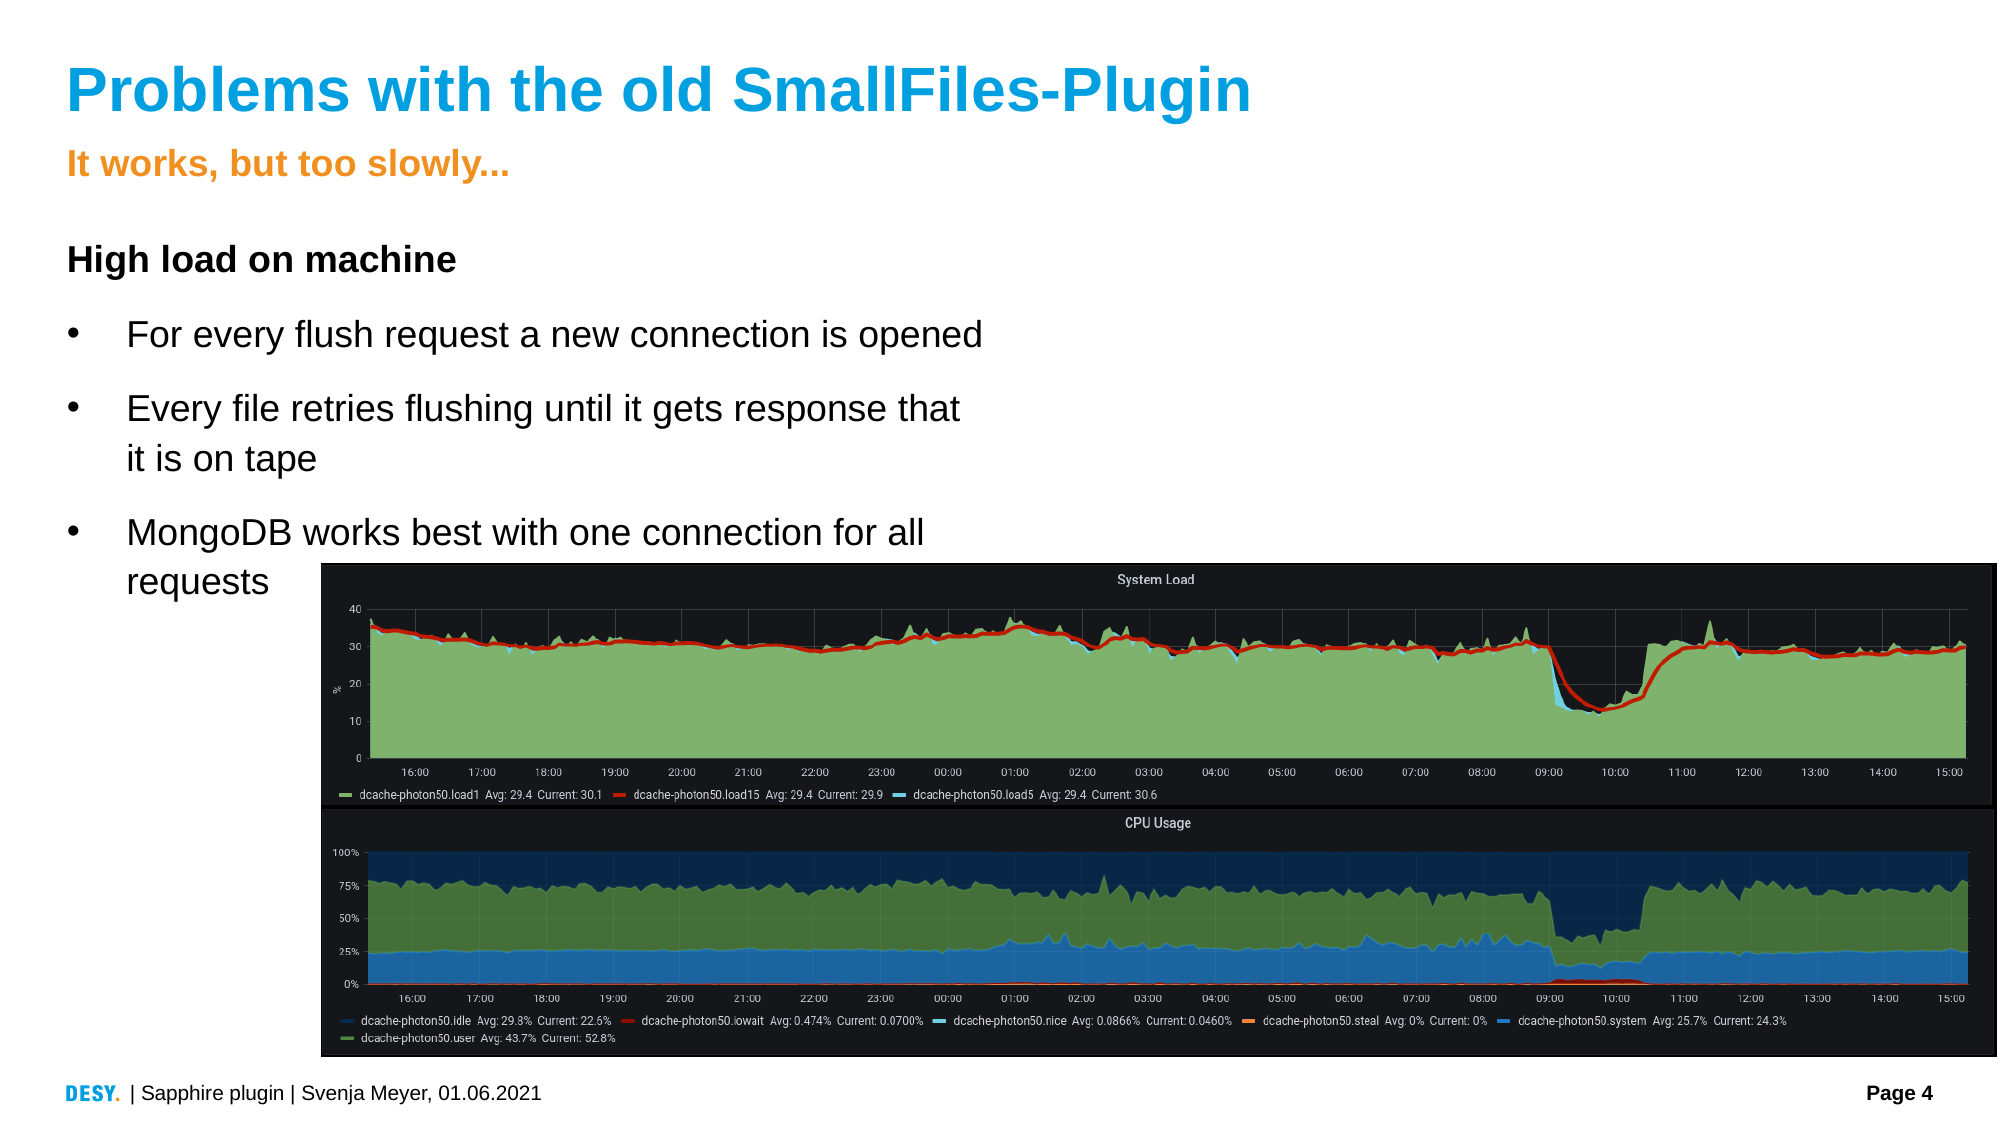

# Problems with the old SmallFiles-Plugin
It works, but too slowly...
High load on machine
For every flush request a new connection is opened
Every file retries flushing until it gets response that it is on tape
MongoDB works best with one connection for all requests
| Sapphire plugin | Svenja Meyer, 01.06.2021